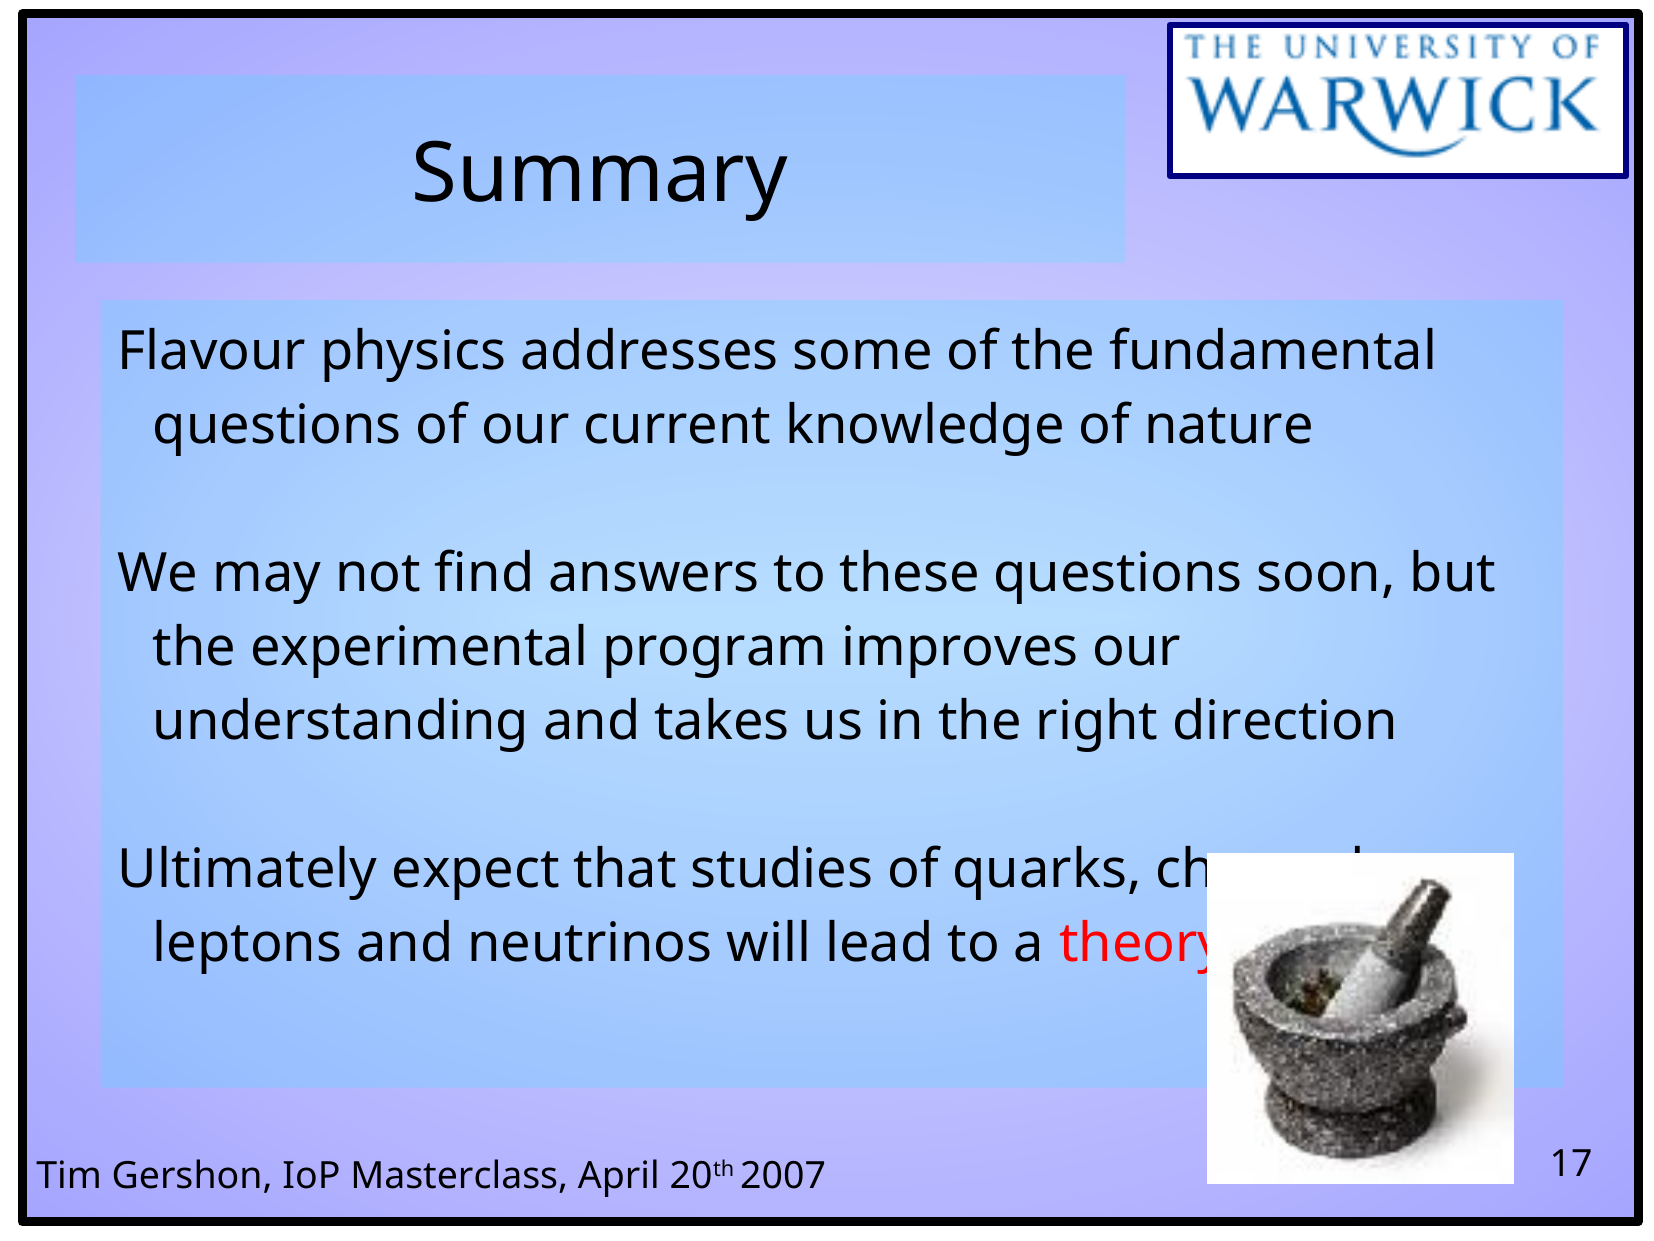

Summary
Flavour physics addresses some of the fundamental questions of our current knowledge of nature
We may not find answers to these questions soon, but the experimental program improves our understanding and takes us in the right direction
Ultimately expect that studies of quarks, charged leptons and neutrinos will lead to a theory of flavour
Tim Gershon, IoP Masterclass, April 20th 2007